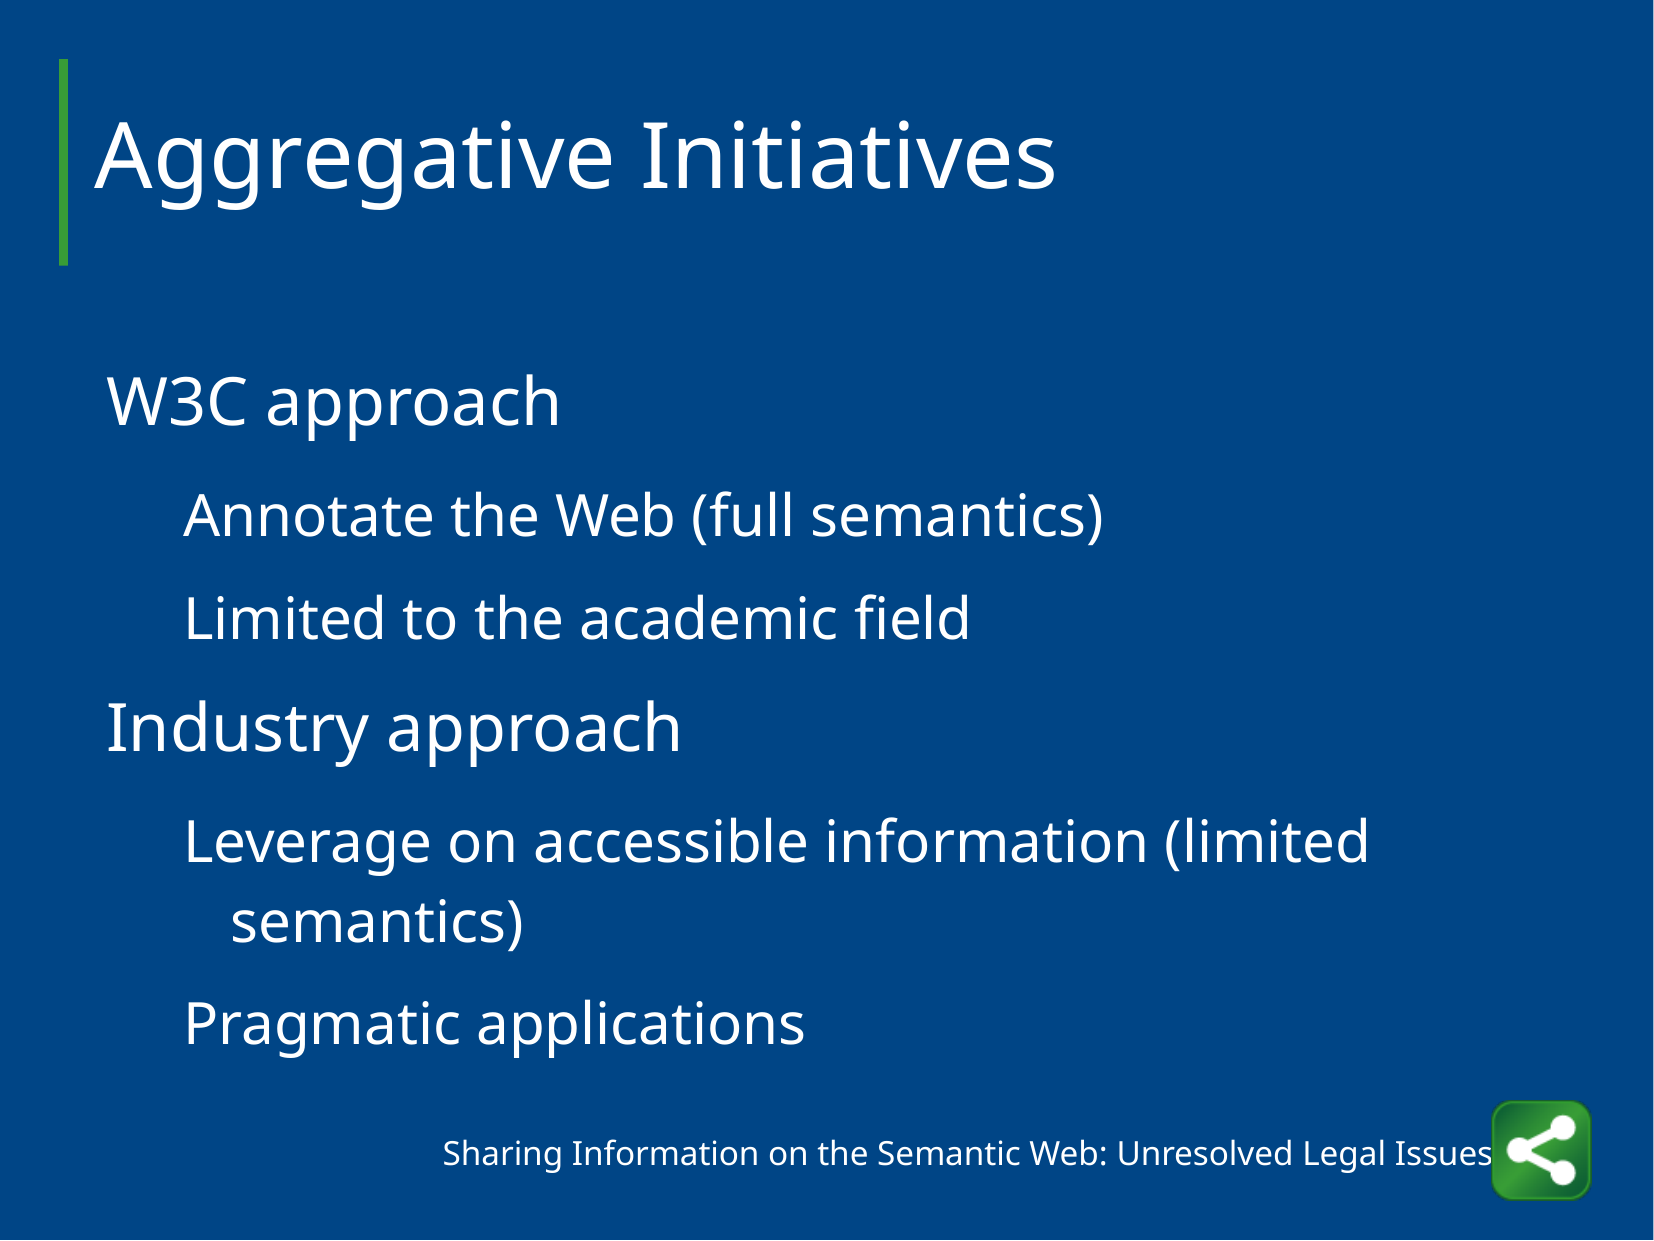

# Aggregative Initiatives
W3C approach
Annotate the Web (full semantics)
Limited to the academic field
Industry approach
Leverage on accessible information (limited semantics)
Pragmatic applications